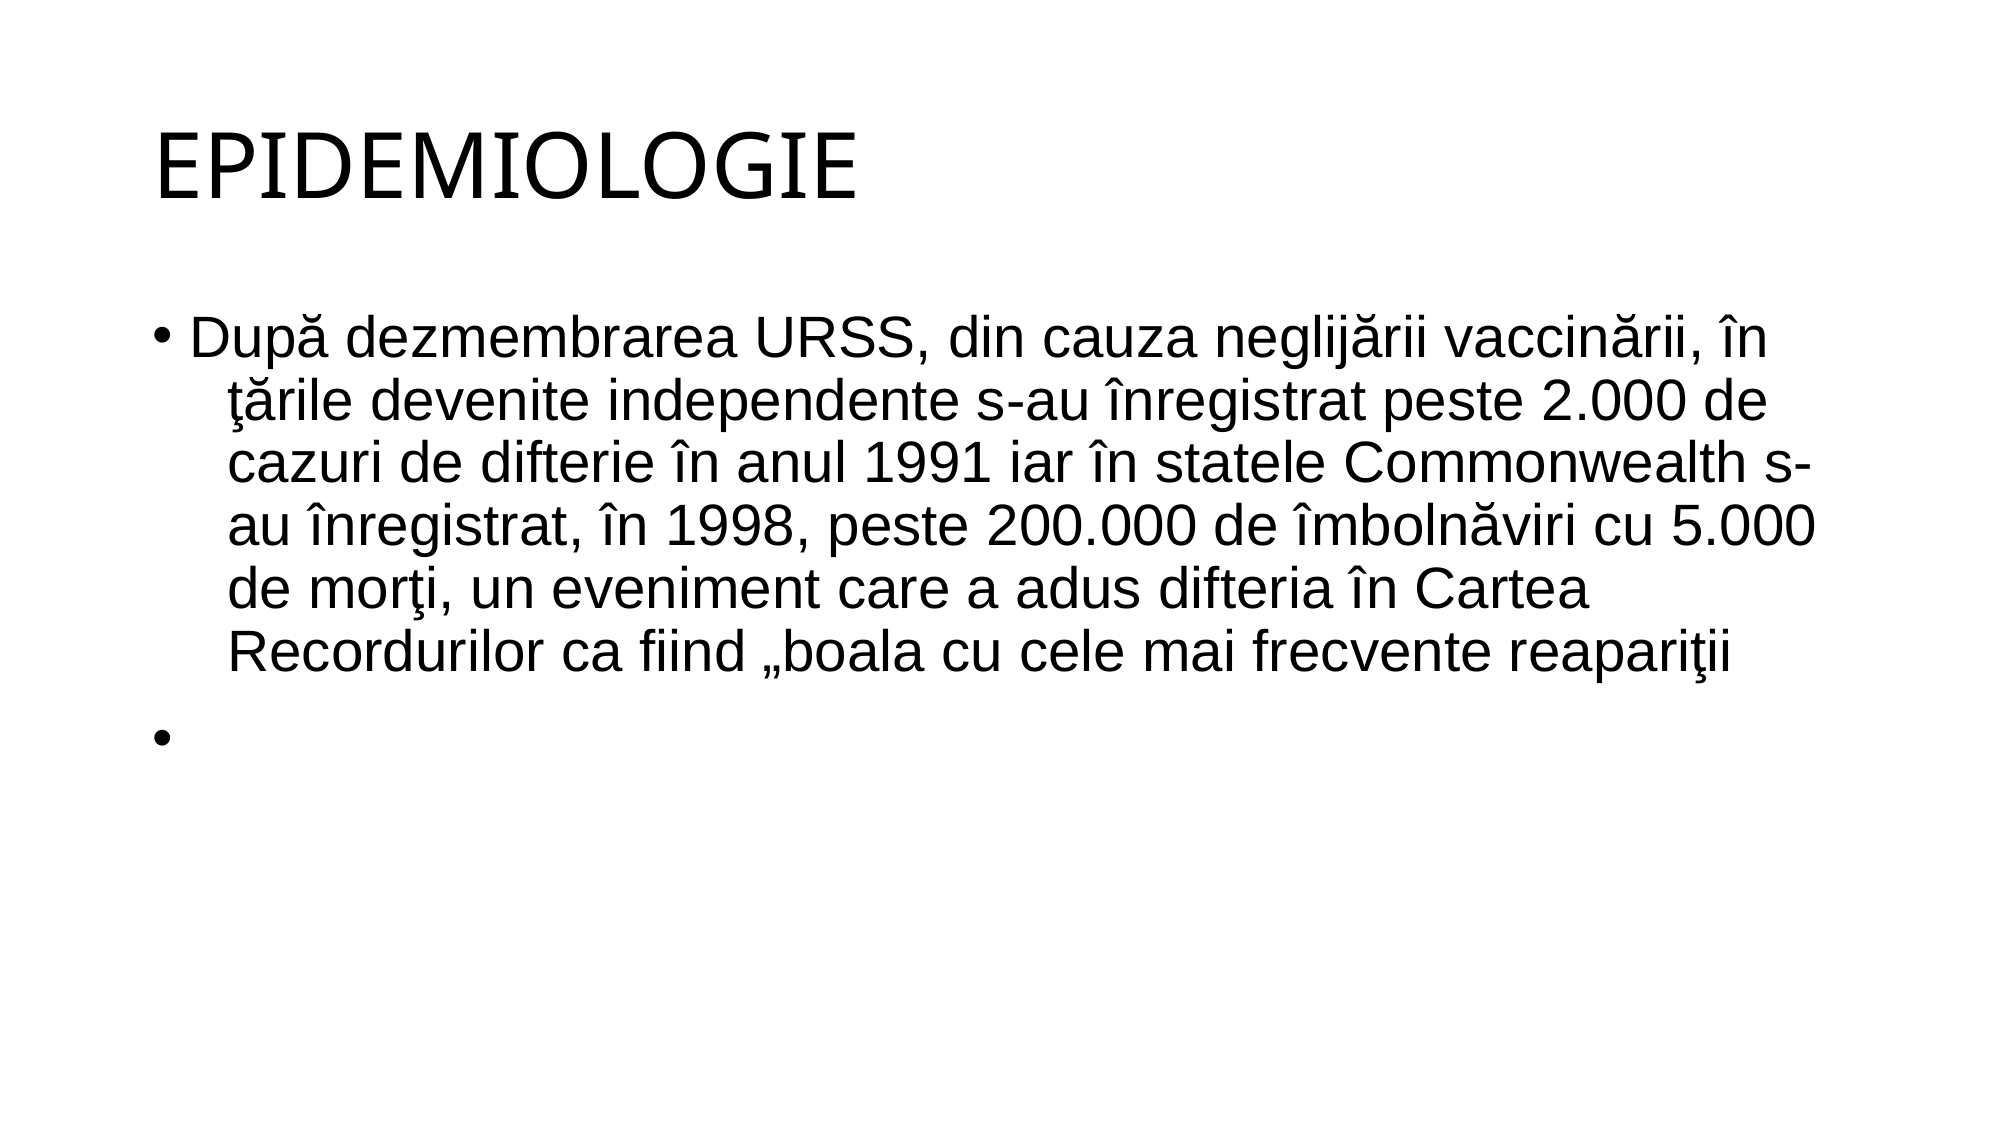

# EPIDEMIOLOGIE
După dezmembrarea URSS, din cauza neglijării vaccinării, în ţările devenite independente s-au înregistrat peste 2.000 de cazuri de difterie în anul 1991 iar în statele Commonwealth s-au înregistrat, în 1998, peste 200.000 de îmbolnăviri cu 5.000 de morţi, un eveniment care a adus difteria în Cartea Recordurilor ca fiind „boala cu cele mai frecvente reapariţii